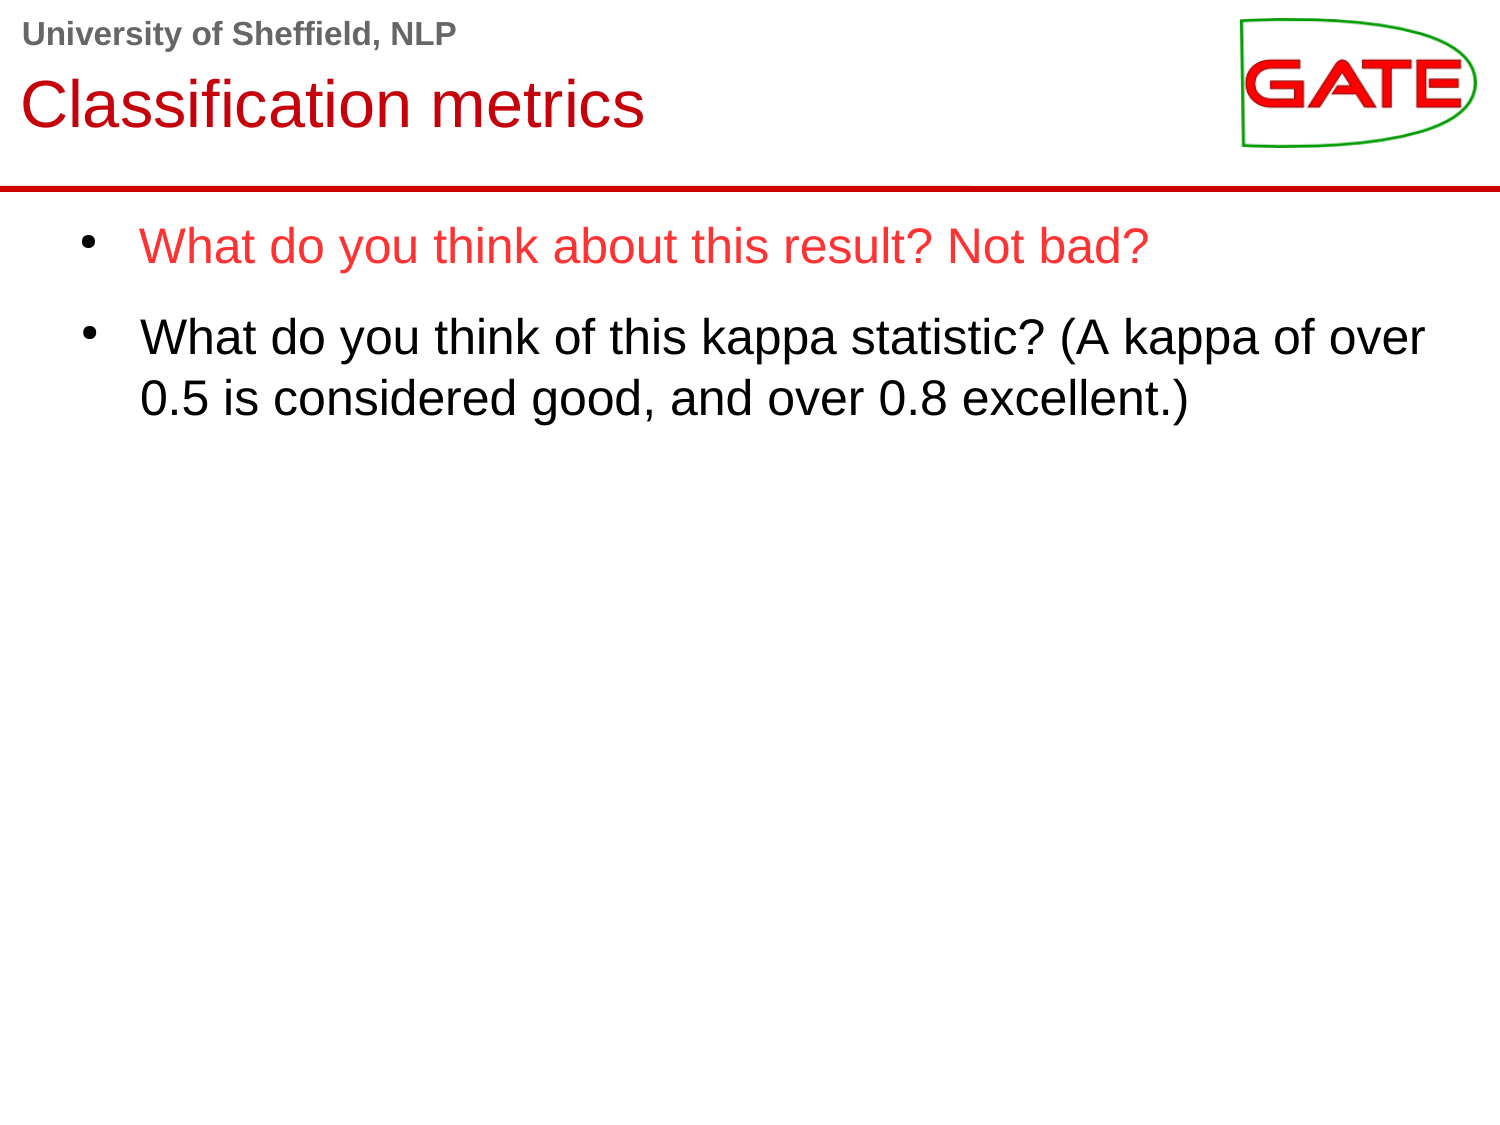

# Classification metrics
What do you think about this result? Not bad?
What do you think of this kappa statistic? (A kappa of over 0.5 is considered good, and over 0.8 excellent.)